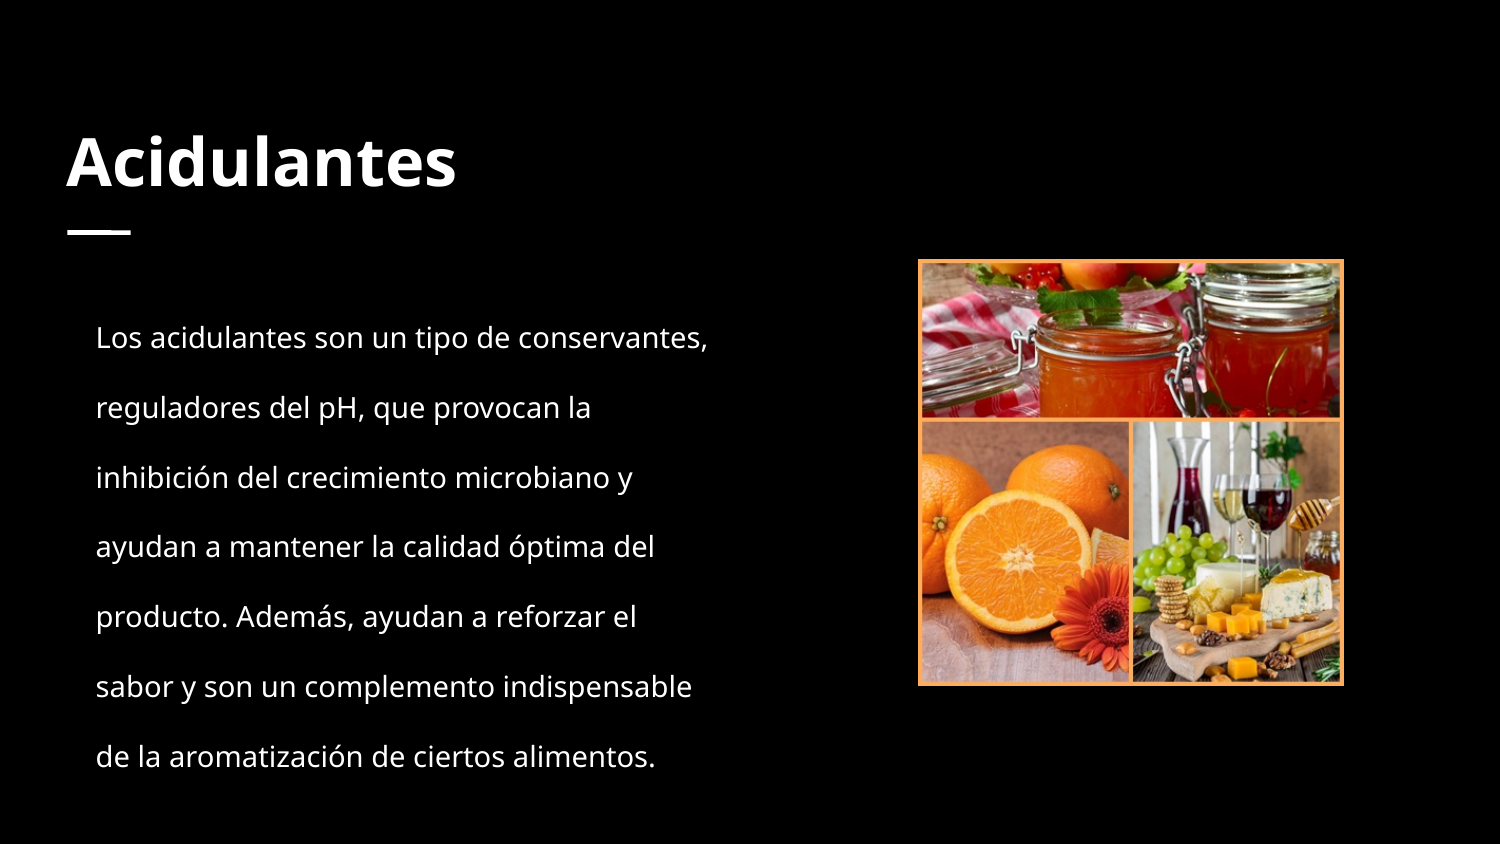

# Acidulantes
Los acidulantes son un tipo de conservantes, reguladores del pH, que provocan la inhibición del crecimiento microbiano y ayudan a mantener la calidad óptima del producto. Además, ayudan a reforzar el sabor y son un complemento indispensable de la aromatización de ciertos alimentos.